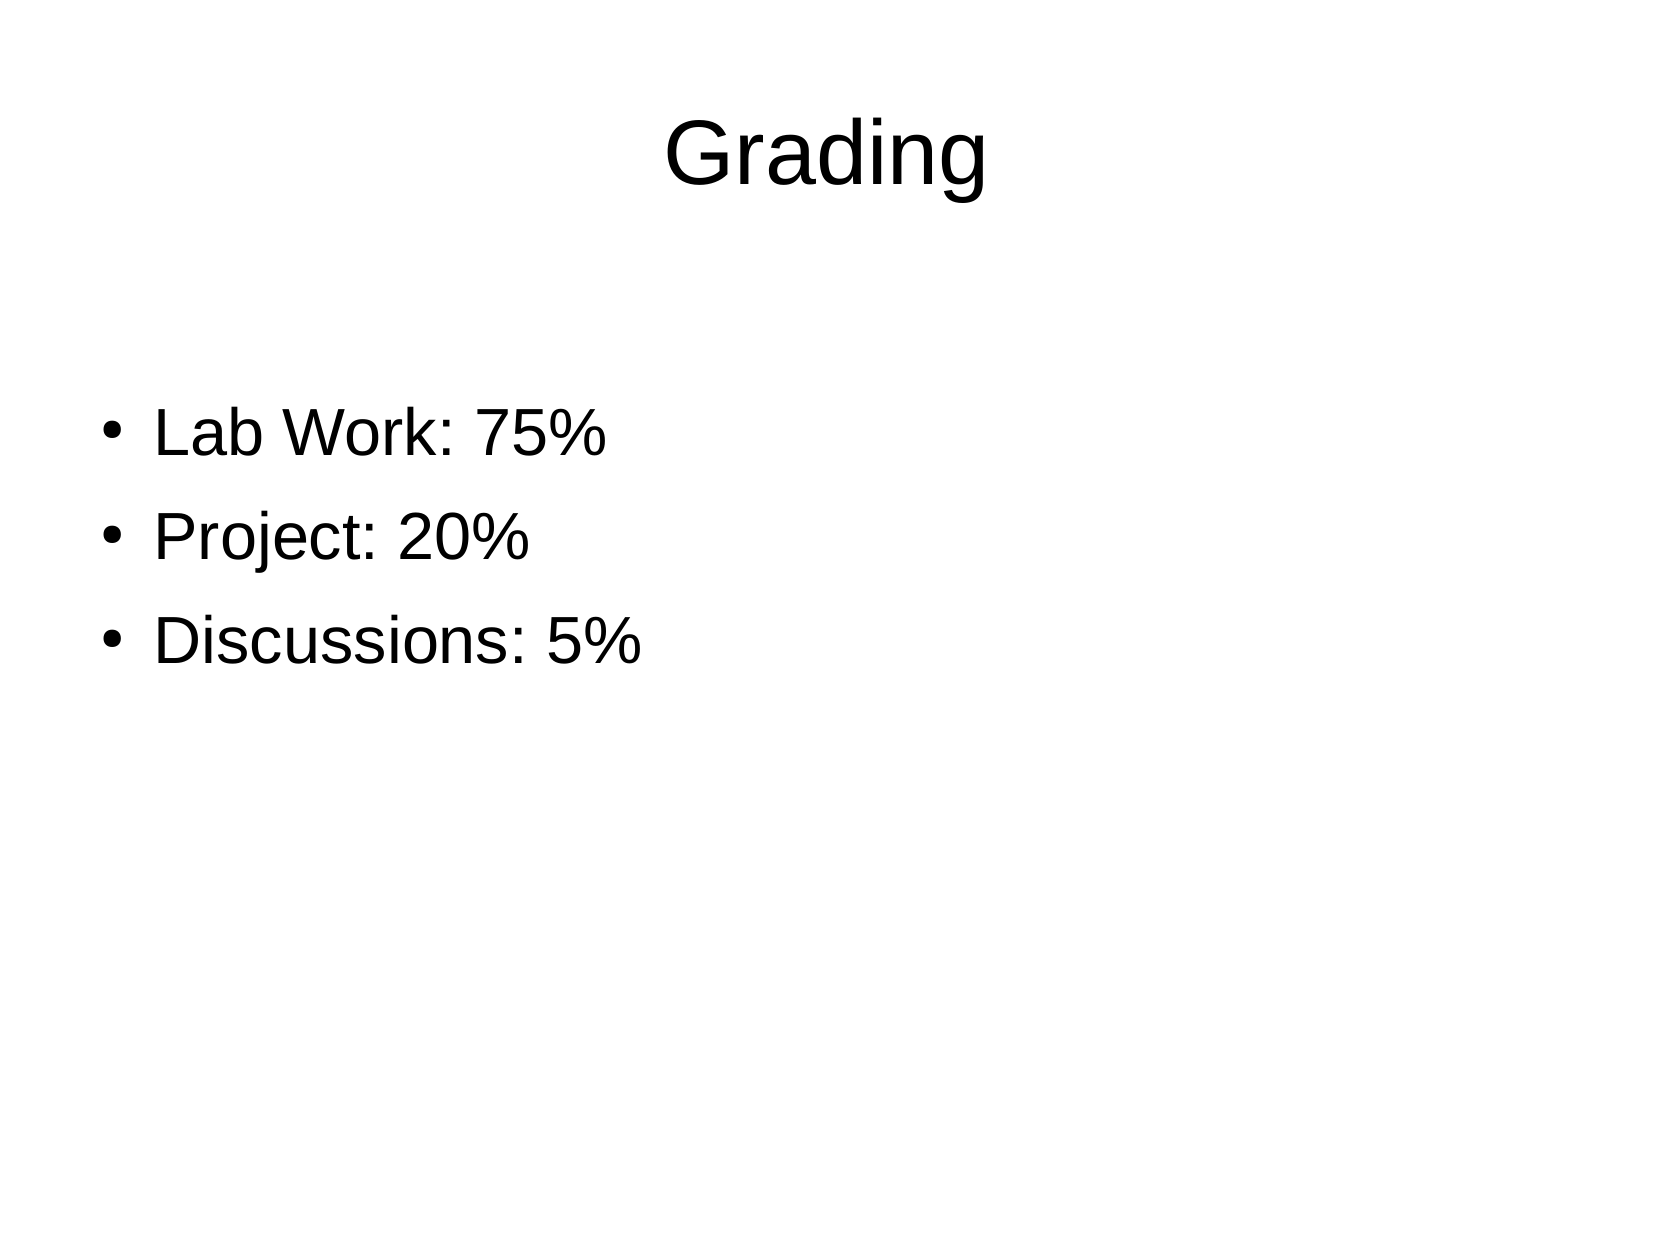

# Grading
Lab Work: 75%
Project: 20%
Discussions: 5%